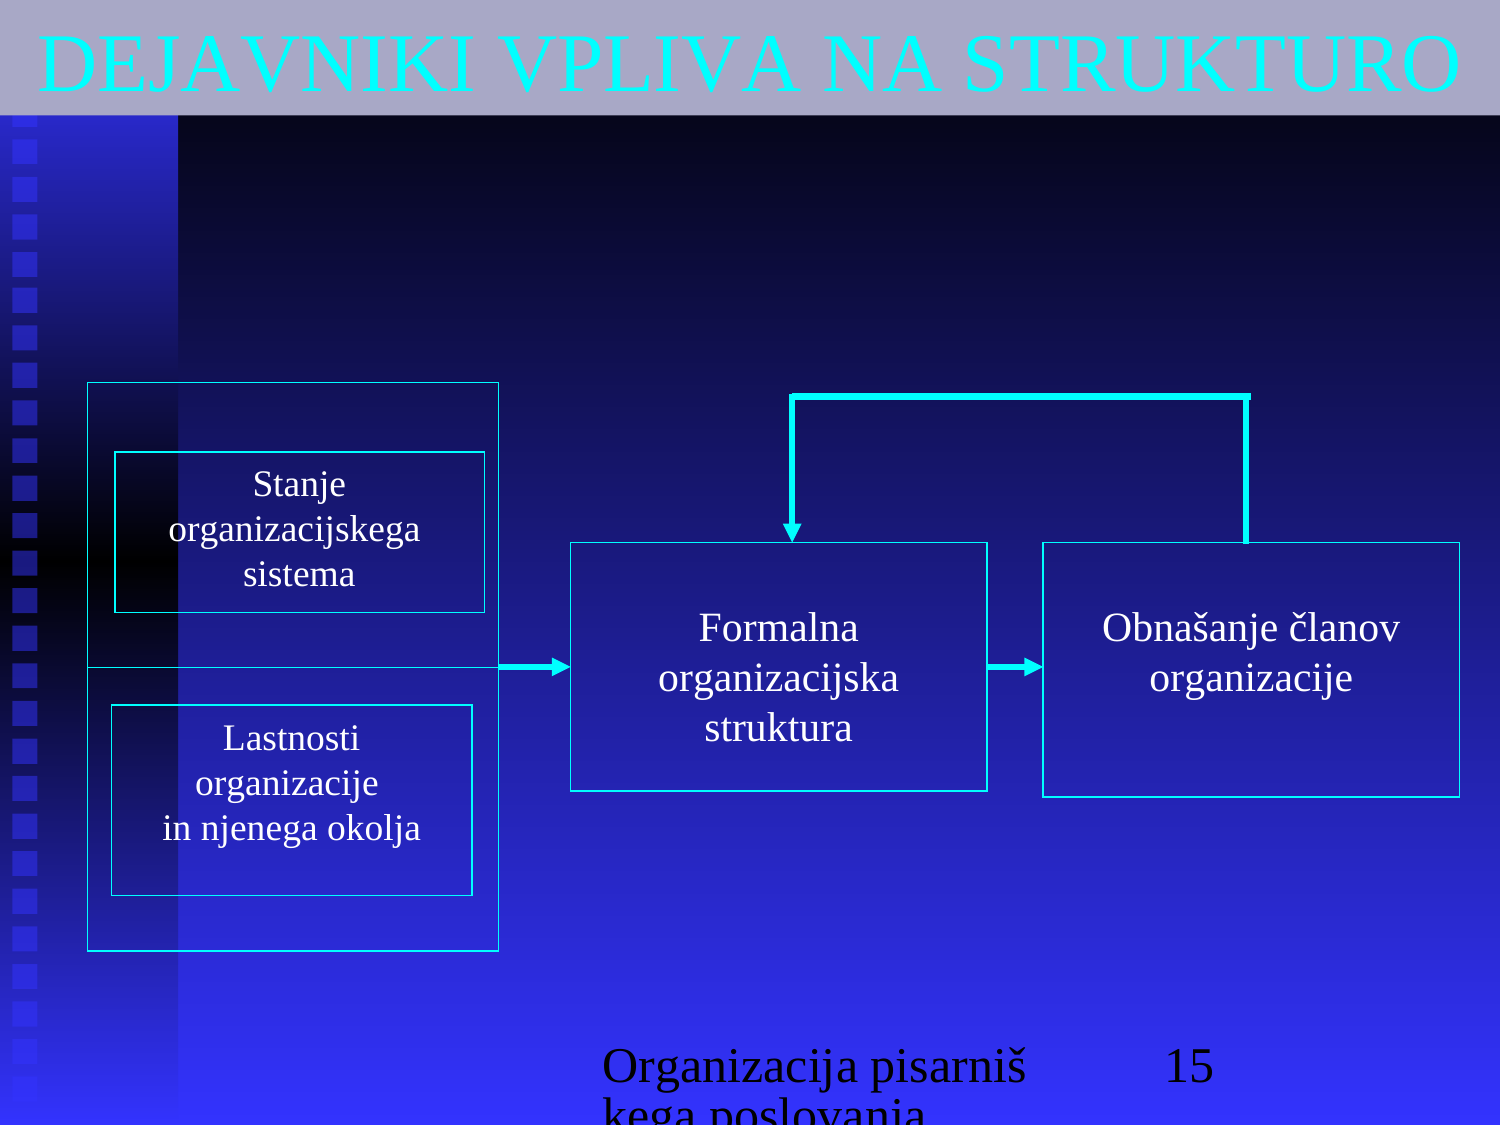

DEJAVNIKI VPLIVA NA STRUKTURO
Stanje organizacijskega
sistema
Lastnosti organizacije
in njenega okolja
Formalna organizacijska struktura
Obnašanje članov organizacije
Organizacija pisarniškega poslovanja
15